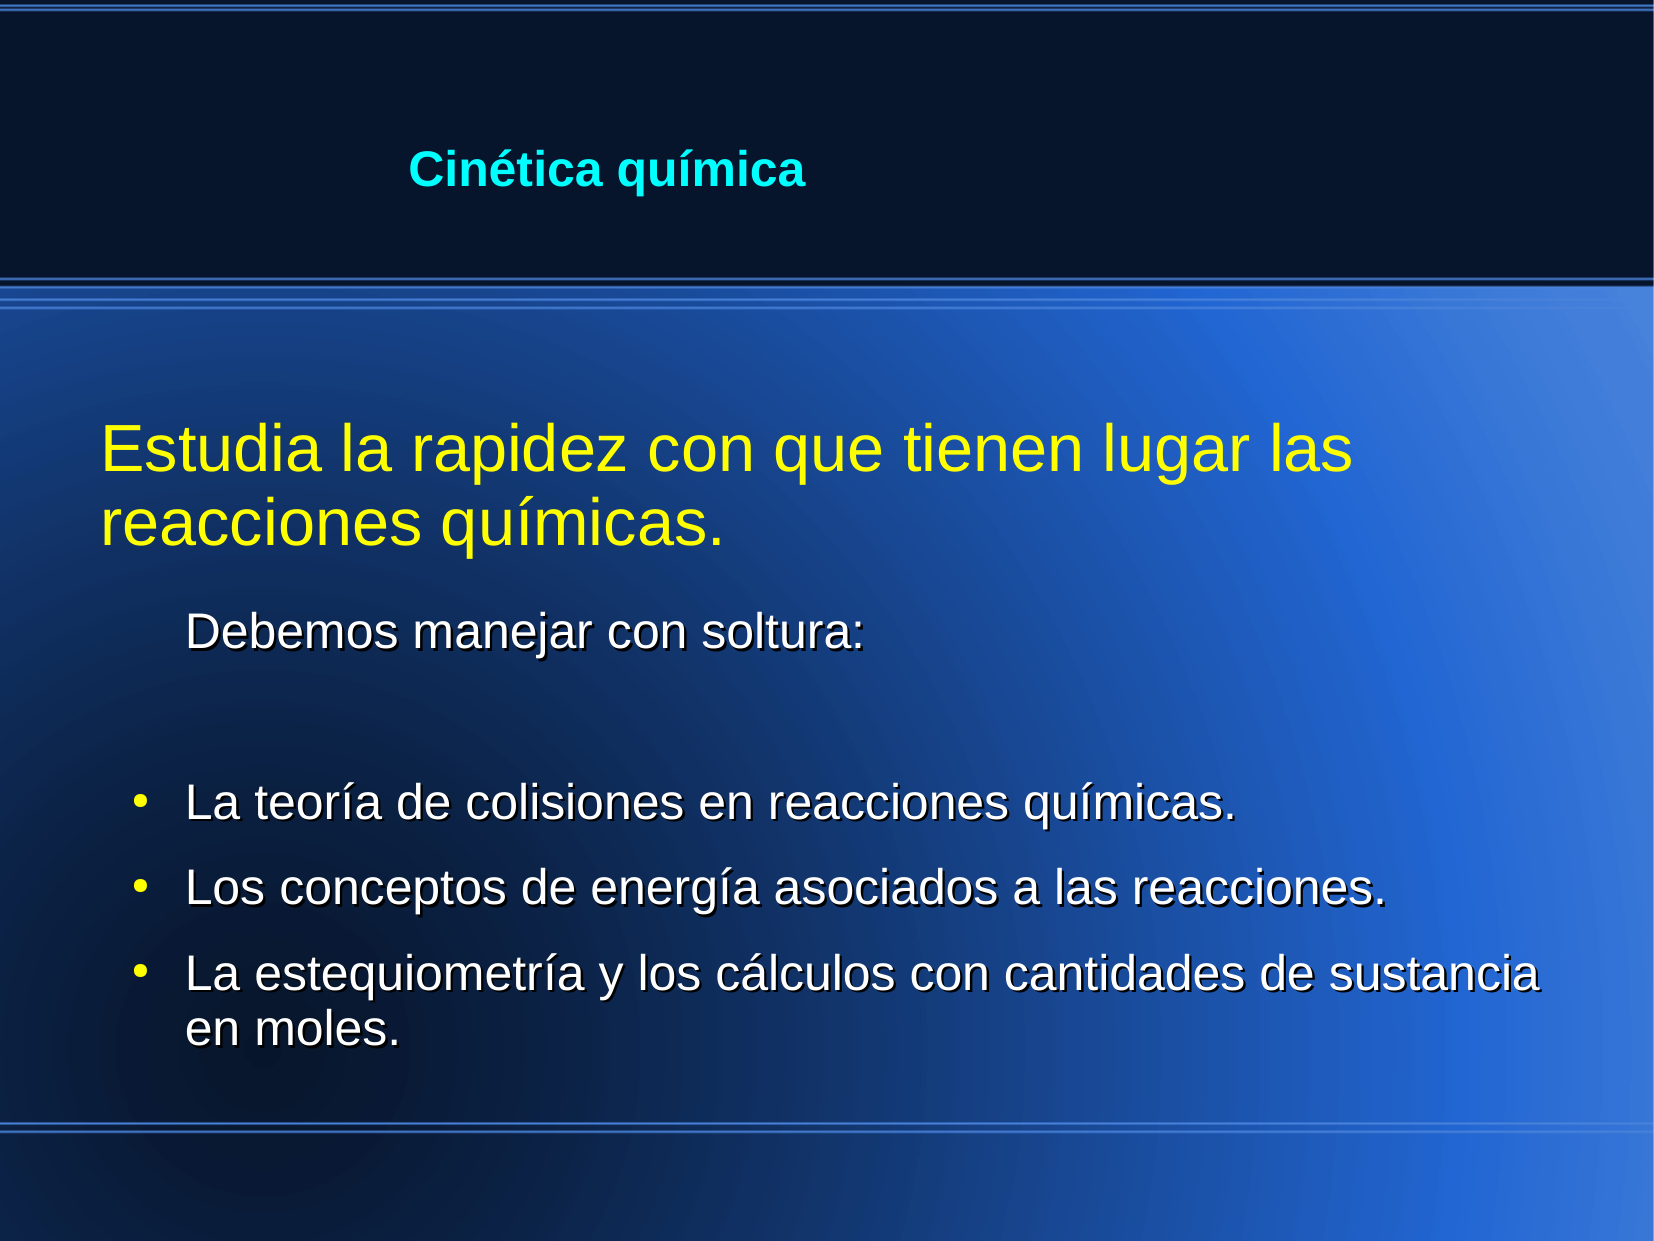

# Cinética química
Estudia la rapidez con que tienen lugar las reacciones químicas.
Debemos manejar con soltura:
La teoría de colisiones en reacciones químicas.
Los conceptos de energía asociados a las reacciones.
La estequiometría y los cálculos con cantidades de sustancia en moles.